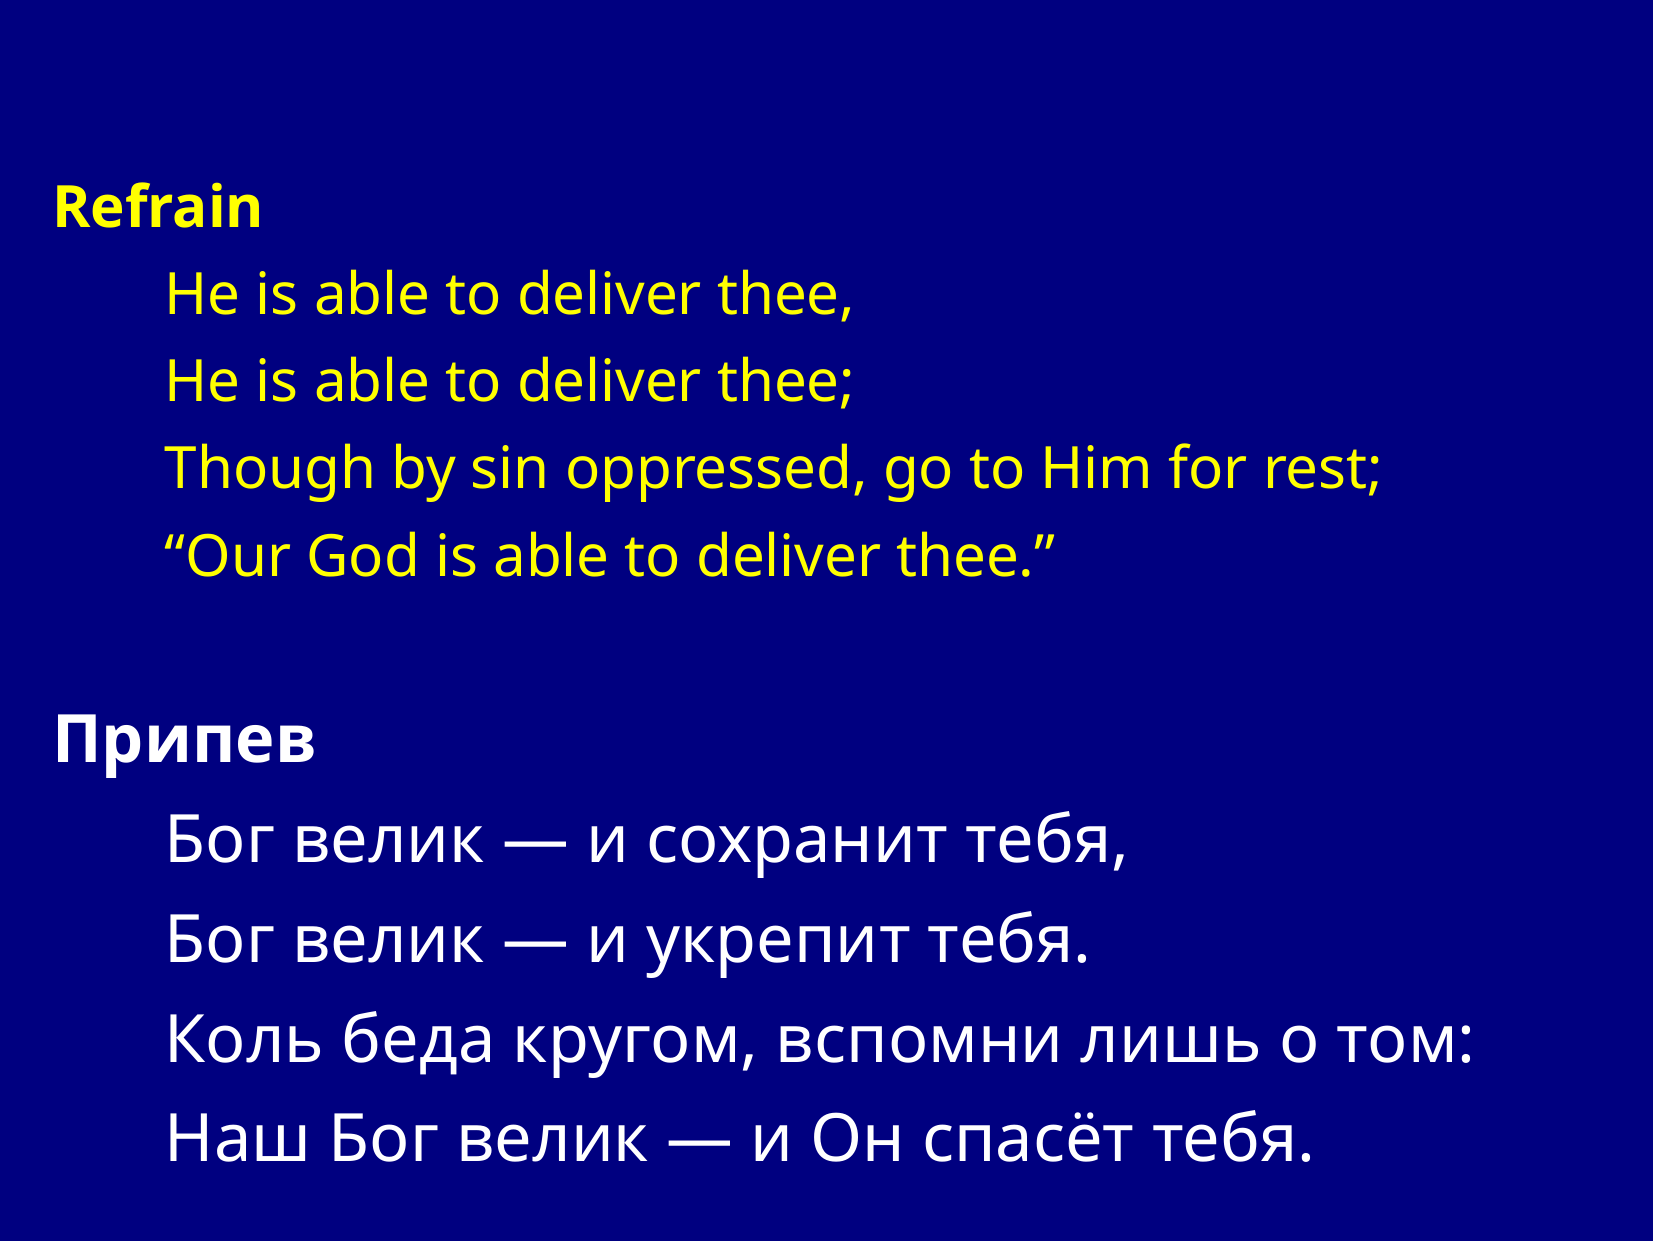

Refrain
	He is able to deliver thee,
	He is able to deliver thee;
	Though by sin oppressed, go to Him for rest;
	“Our God is able to deliver thee.”
Припев
	Бог велик — и сохранит тебя,
	Бог велик — и укрепит тебя.
	Коль беда кругом, вспомни лишь о том:
	Наш Бог велик — и Он спасёт тебя.